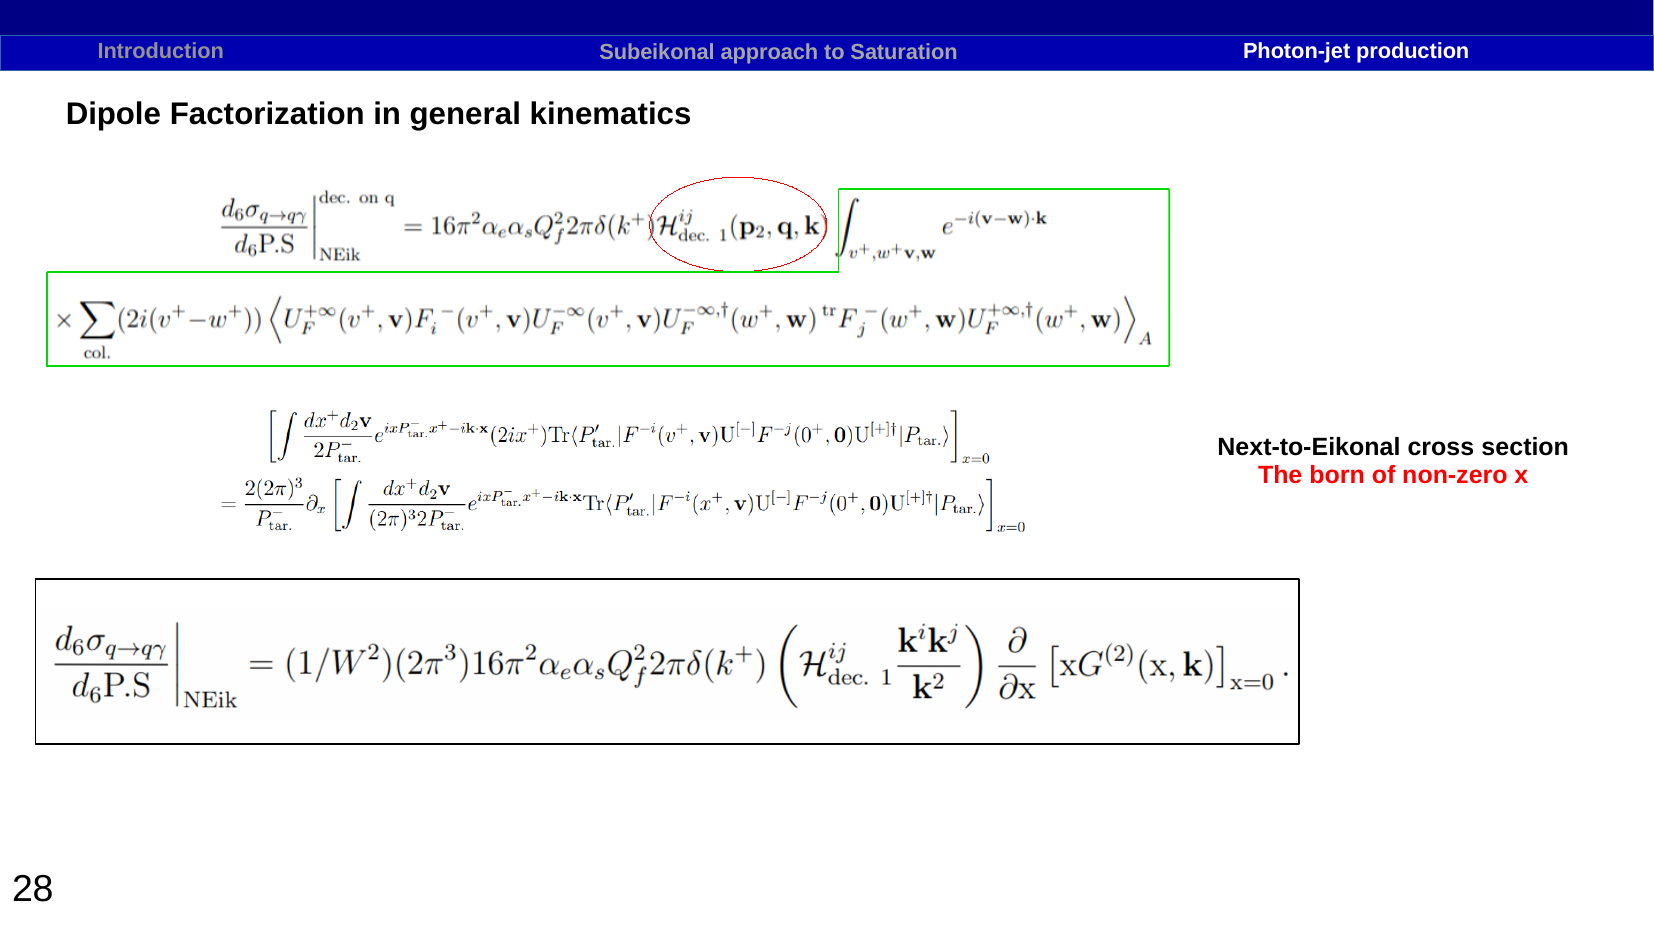

Introduction
Photon-jet production
Subeikonal approach to Saturation
Dipole Factorization in general kinematics
Next-to-Eikonal cross section
The born of non-zero x